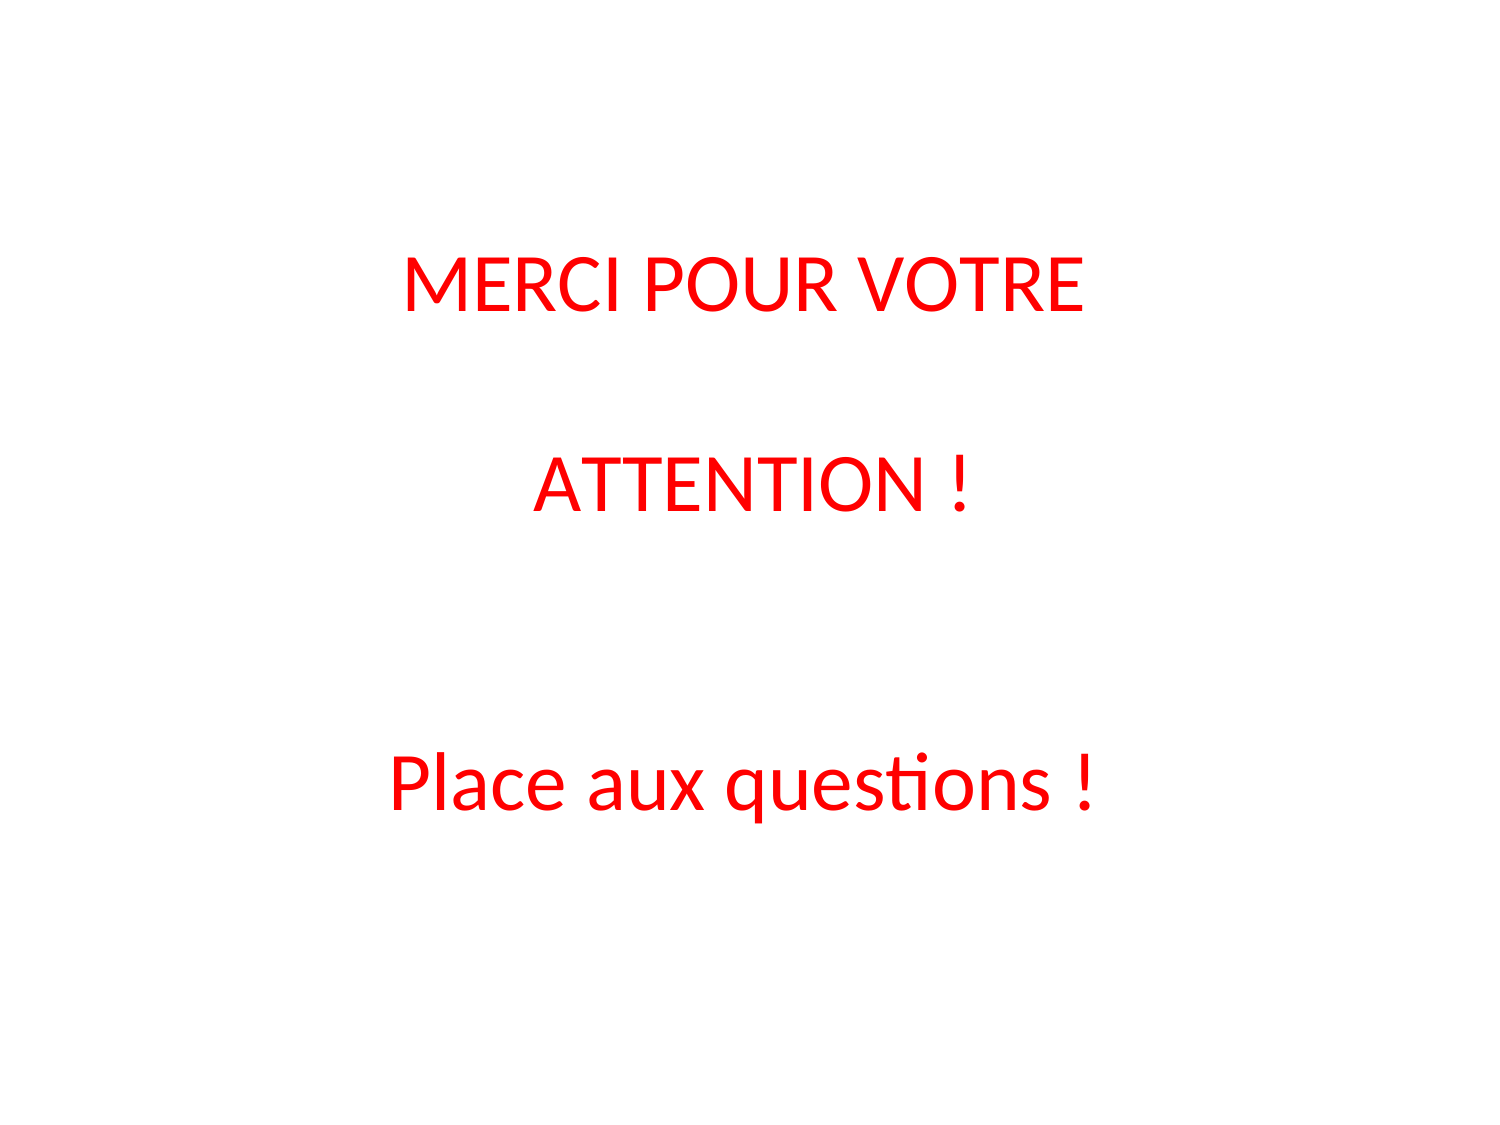

MERCI POUR VOTRE
 ATTENTION !
Place aux questions !